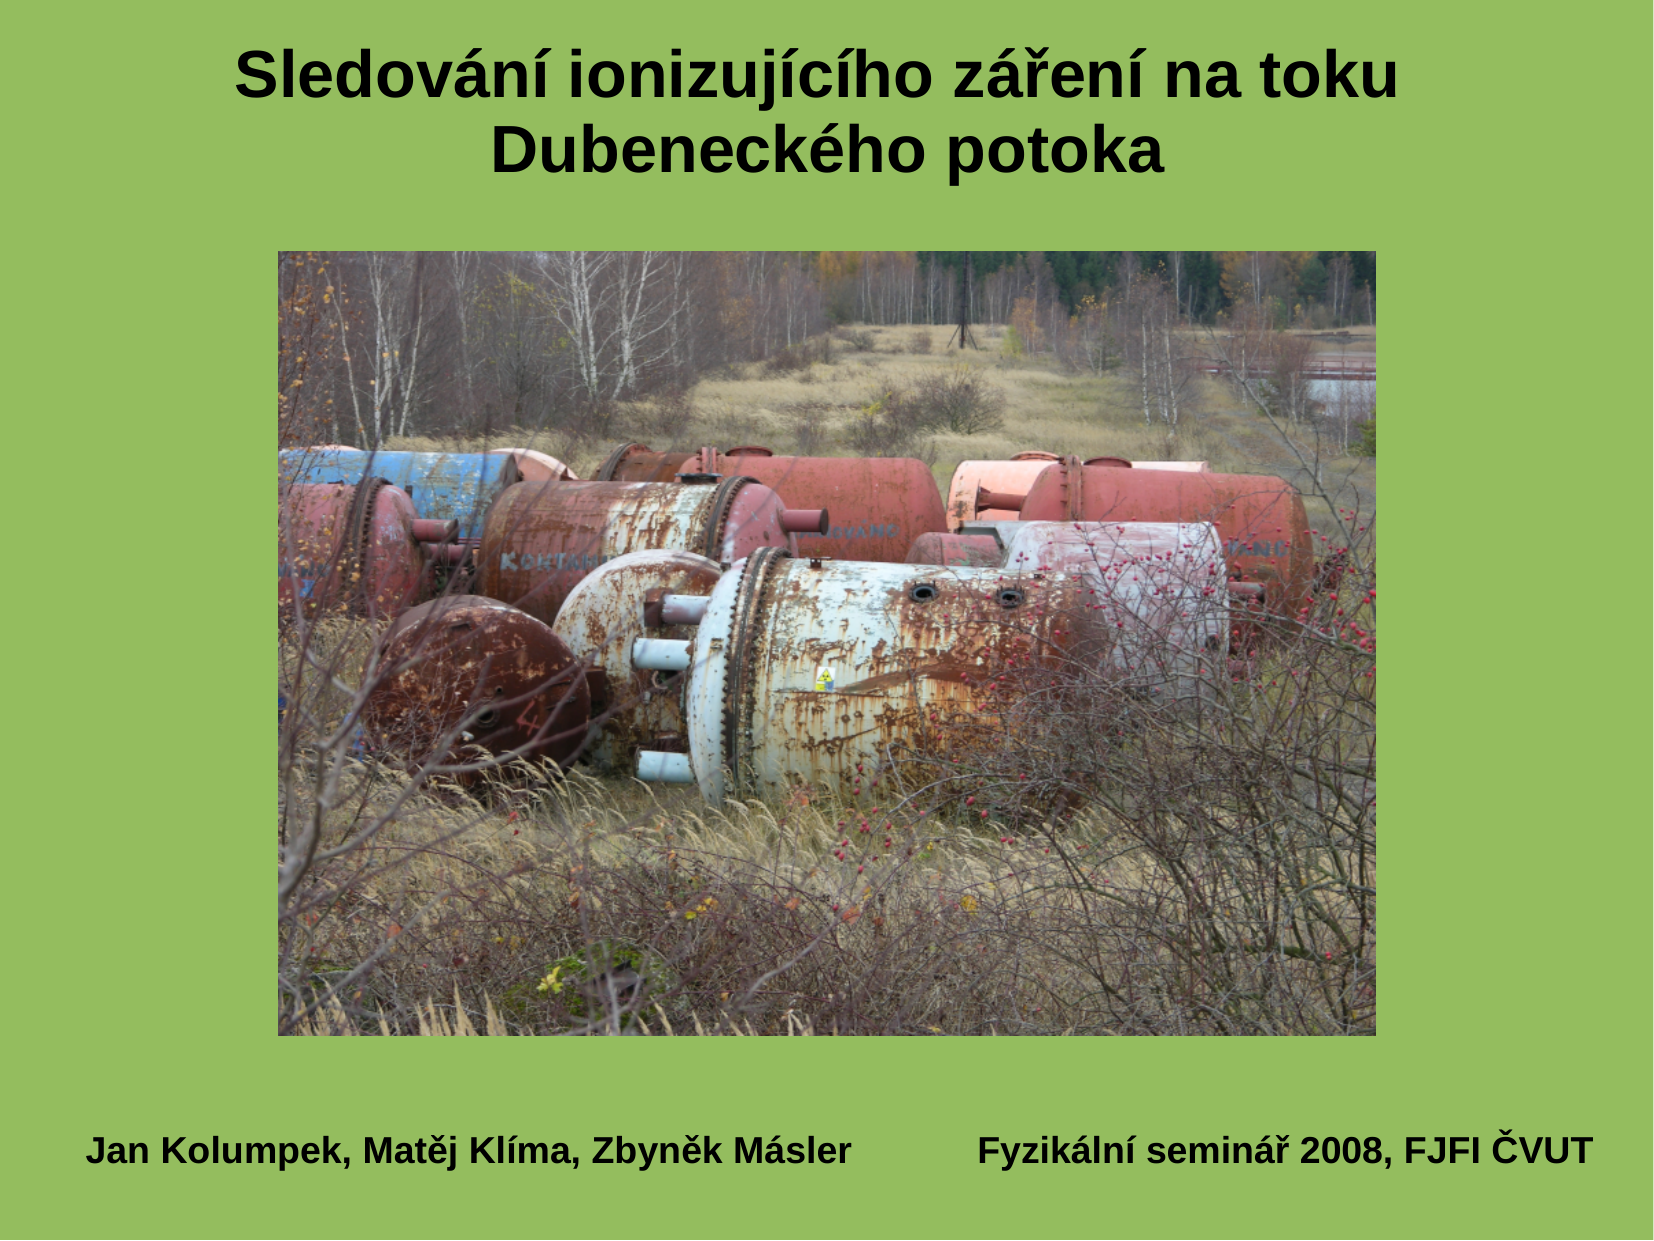

Sledování ionizujícího záření na toku
Dubeneckého potoka
Jan Kolumpek, Matěj Klíma, Zbyněk Másler
Fyzikální seminář 2008, FJFI ČVUT